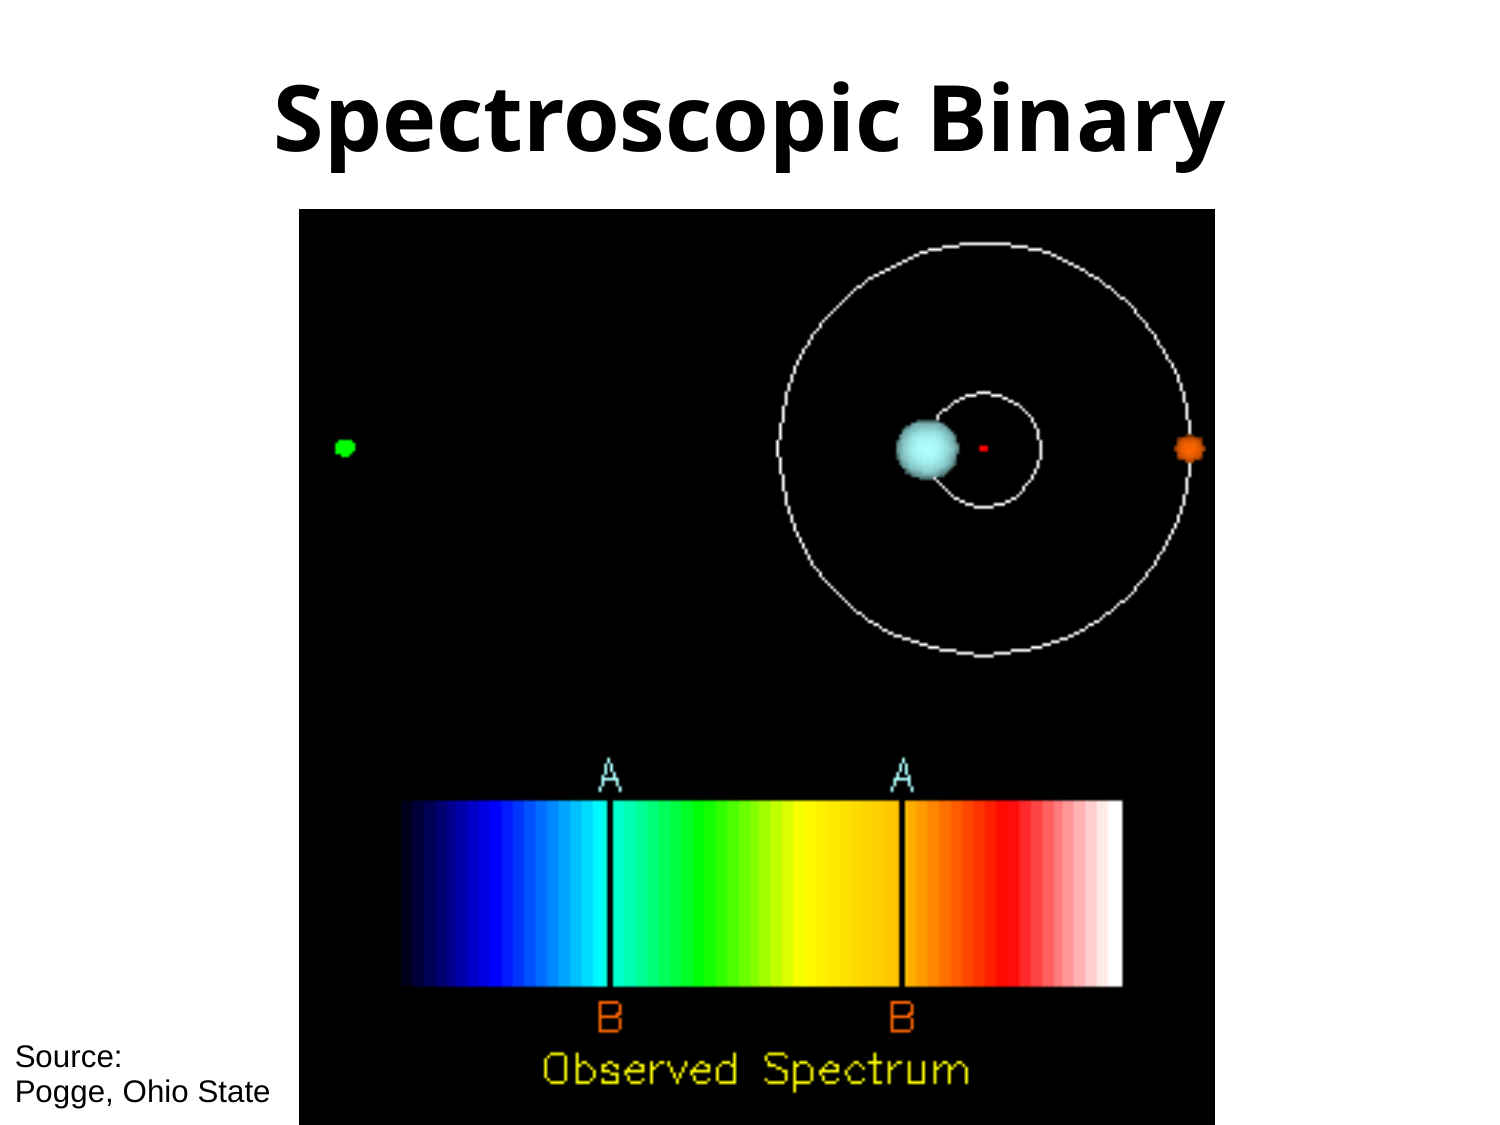

# Spectroscopic Binary
Source:
Pogge, Ohio State